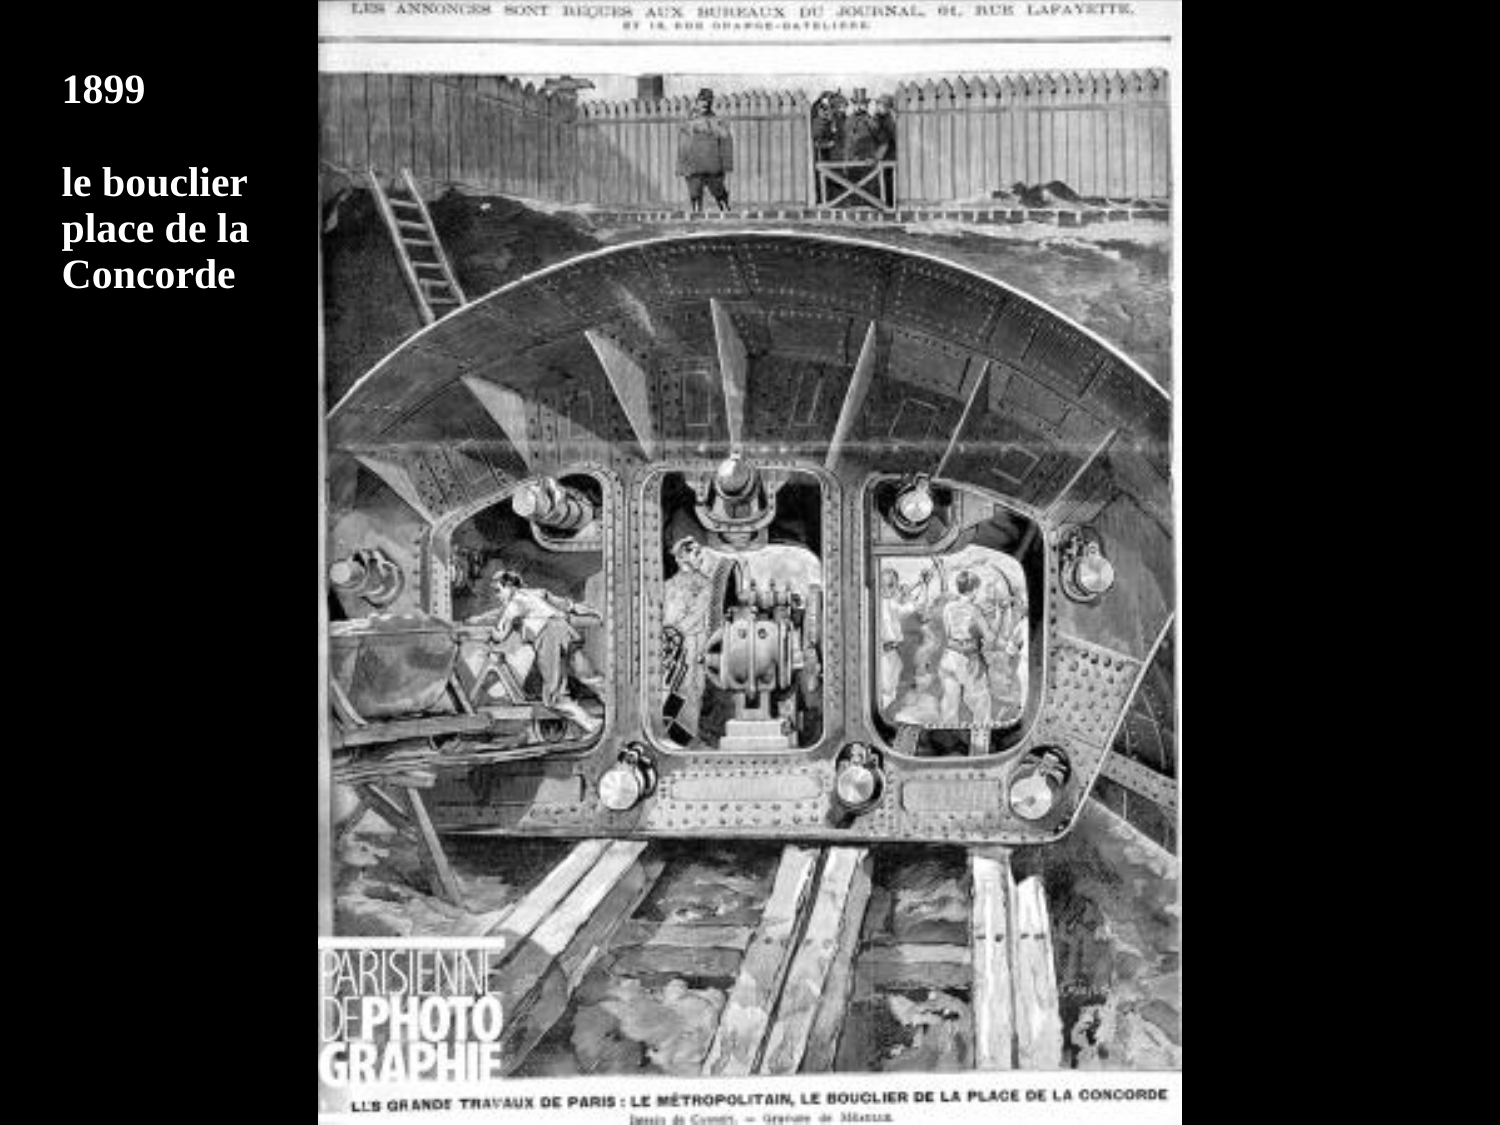

1899
le bouclier
place de la
Concorde